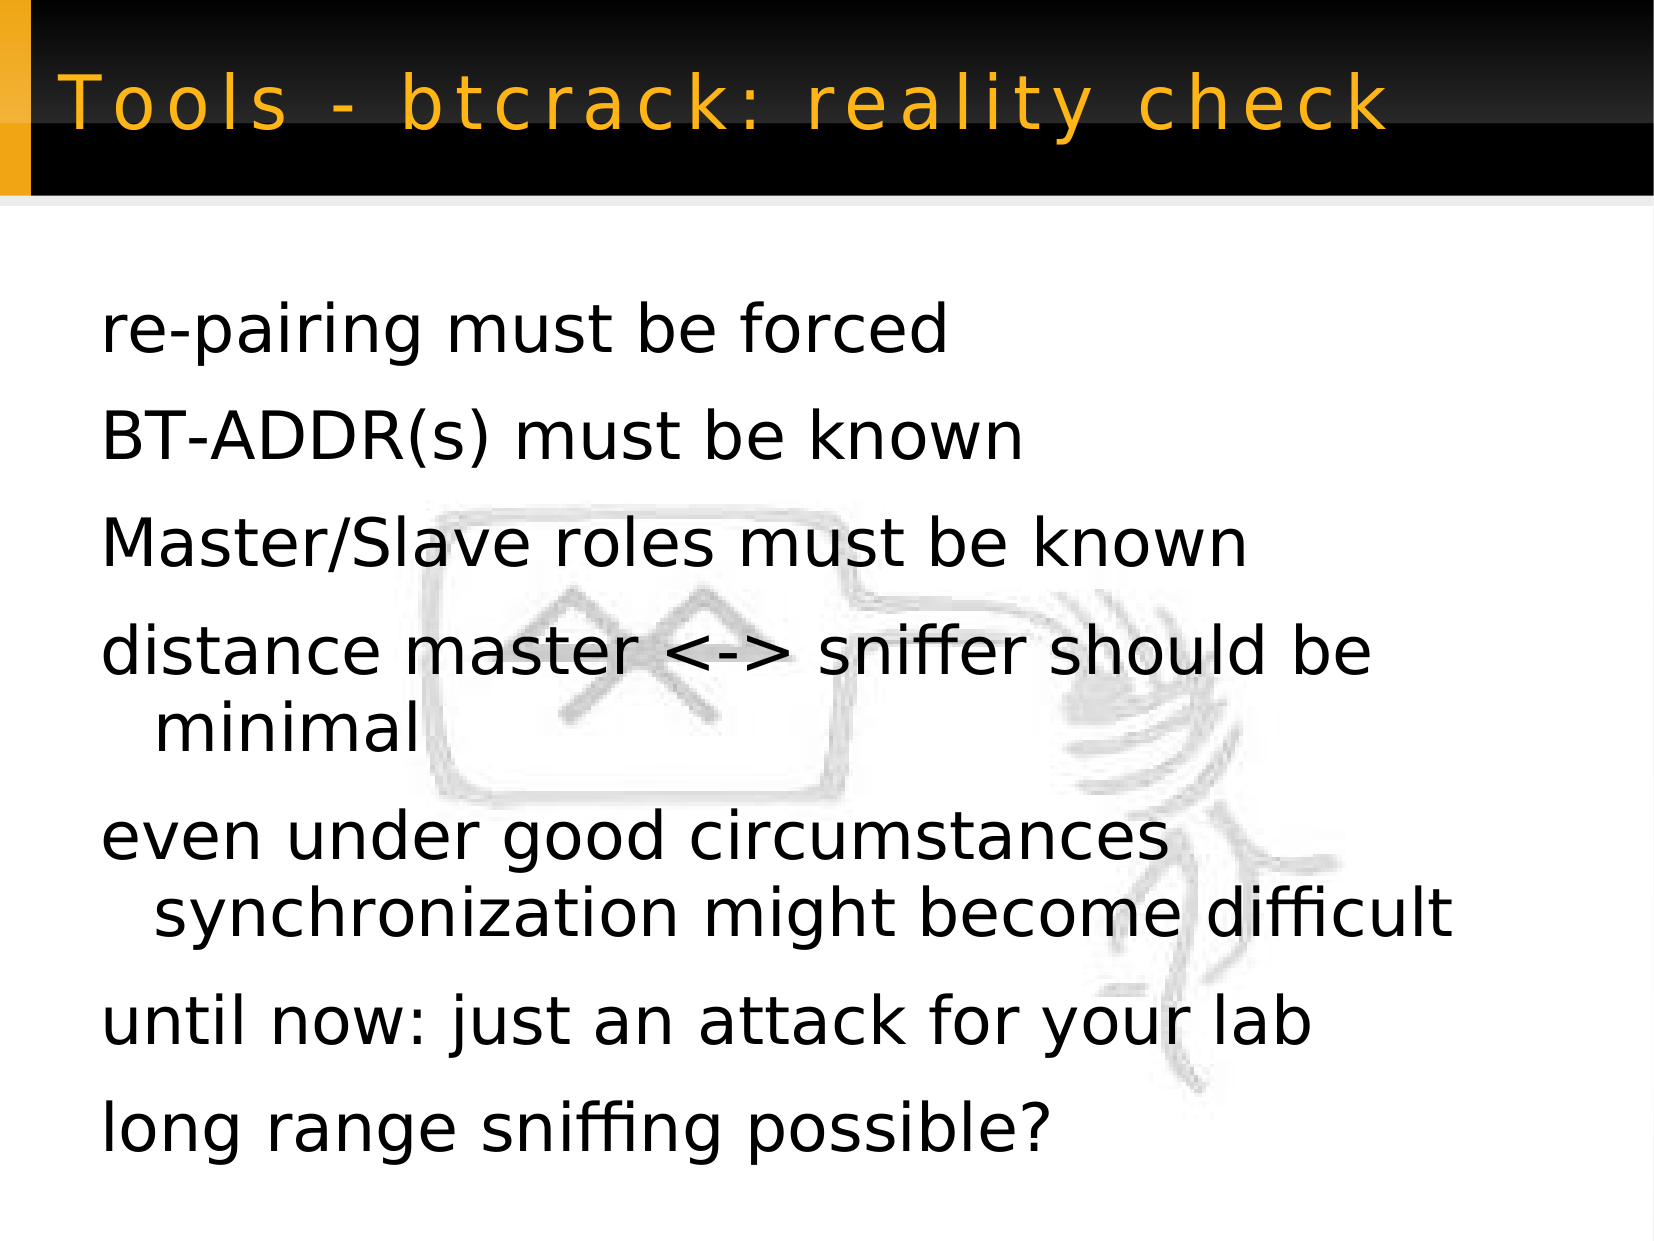

# Tools - btcrack: reality check
re-pairing must be forced
BT-ADDR(s) must be known
Master/Slave roles must be known
distance master <-> sniffer should be minimal
even under good circumstances synchronization might become difficult
until now: just an attack for your lab
long range sniffing possible?